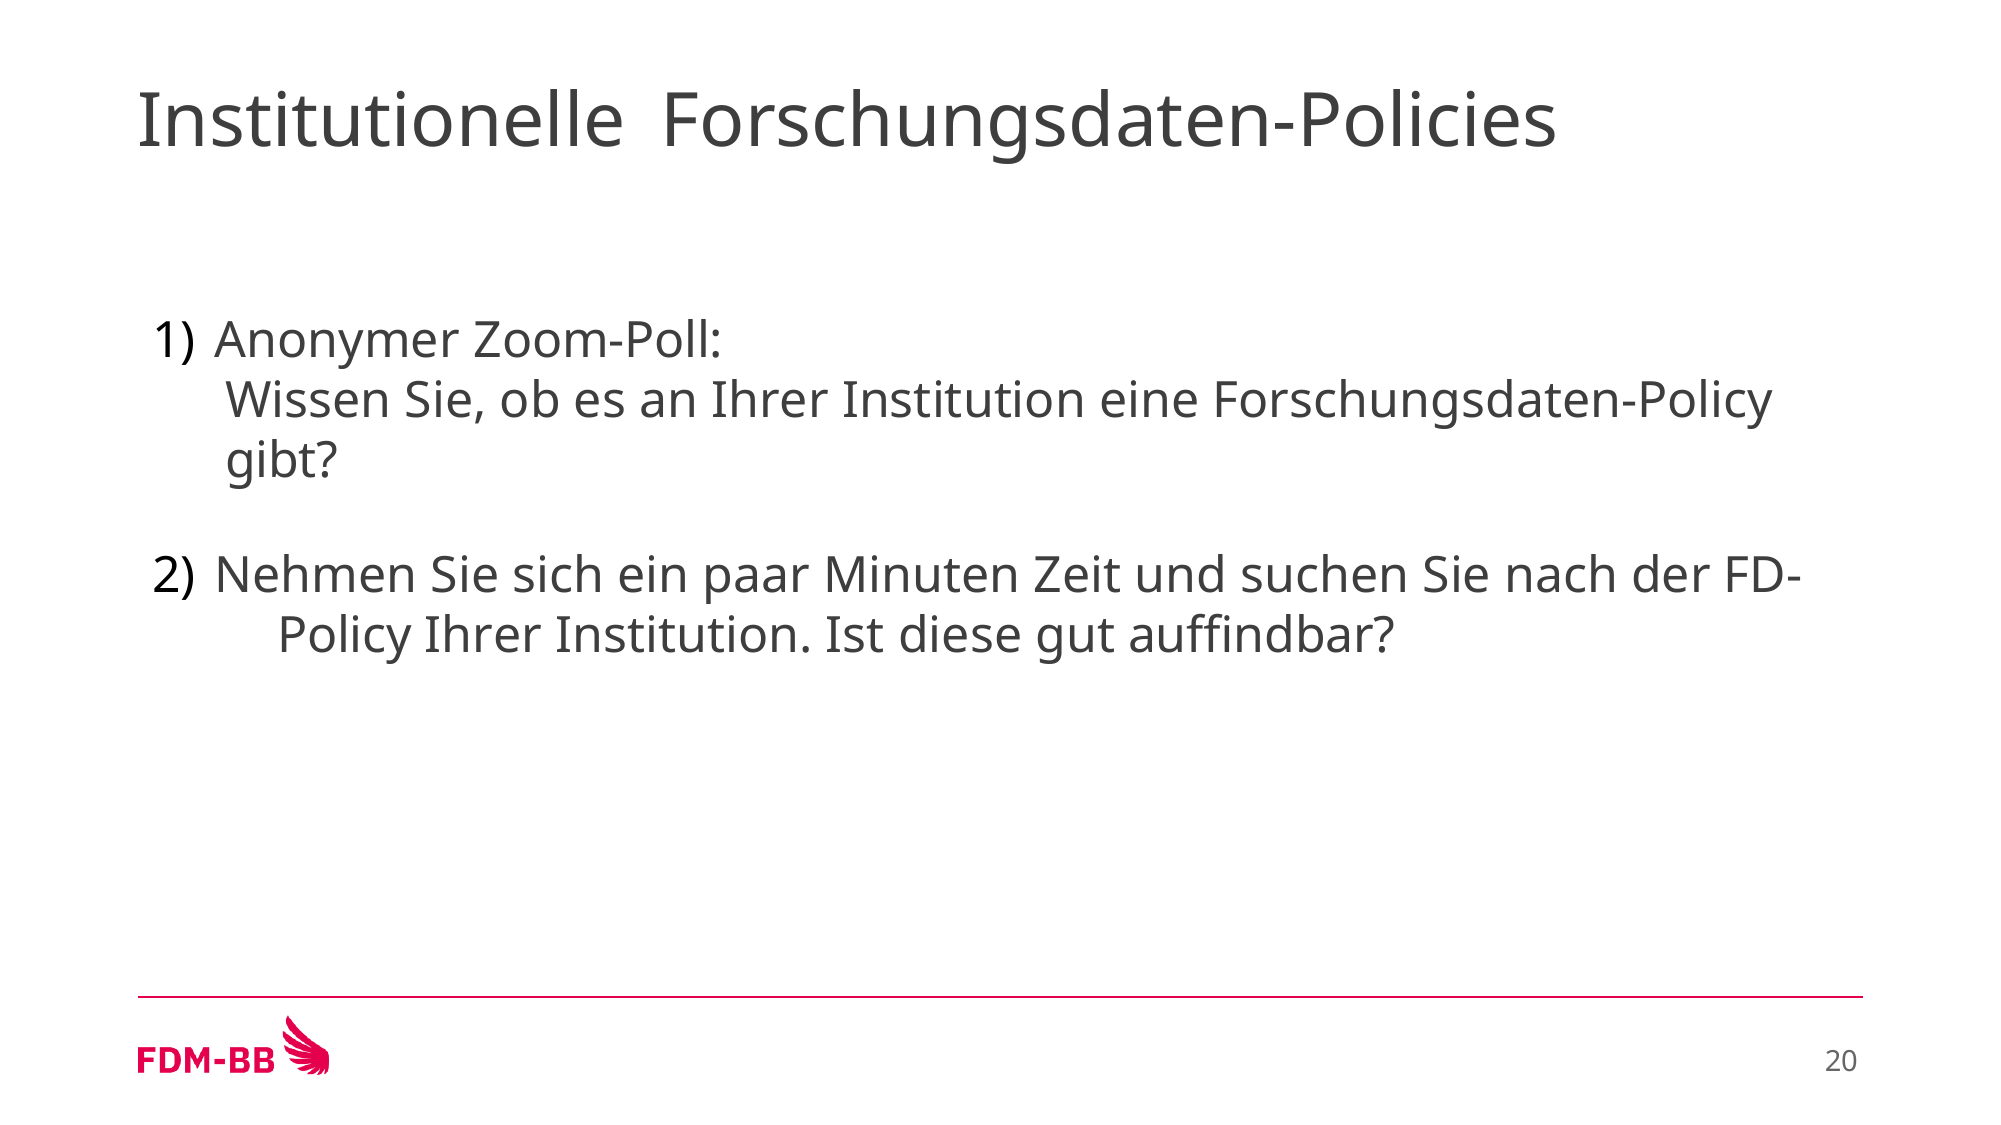

# Institutionelle Forschungsdaten-Policies
Anonymer Zoom-Poll:
Wissen Sie, ob es an Ihrer Institution eine Forschungsdaten-Policy gibt?
Nehmen Sie sich ein paar Minuten Zeit und suchen Sie nach der FD-Policy Ihrer Institution. Ist diese gut auffindbar?